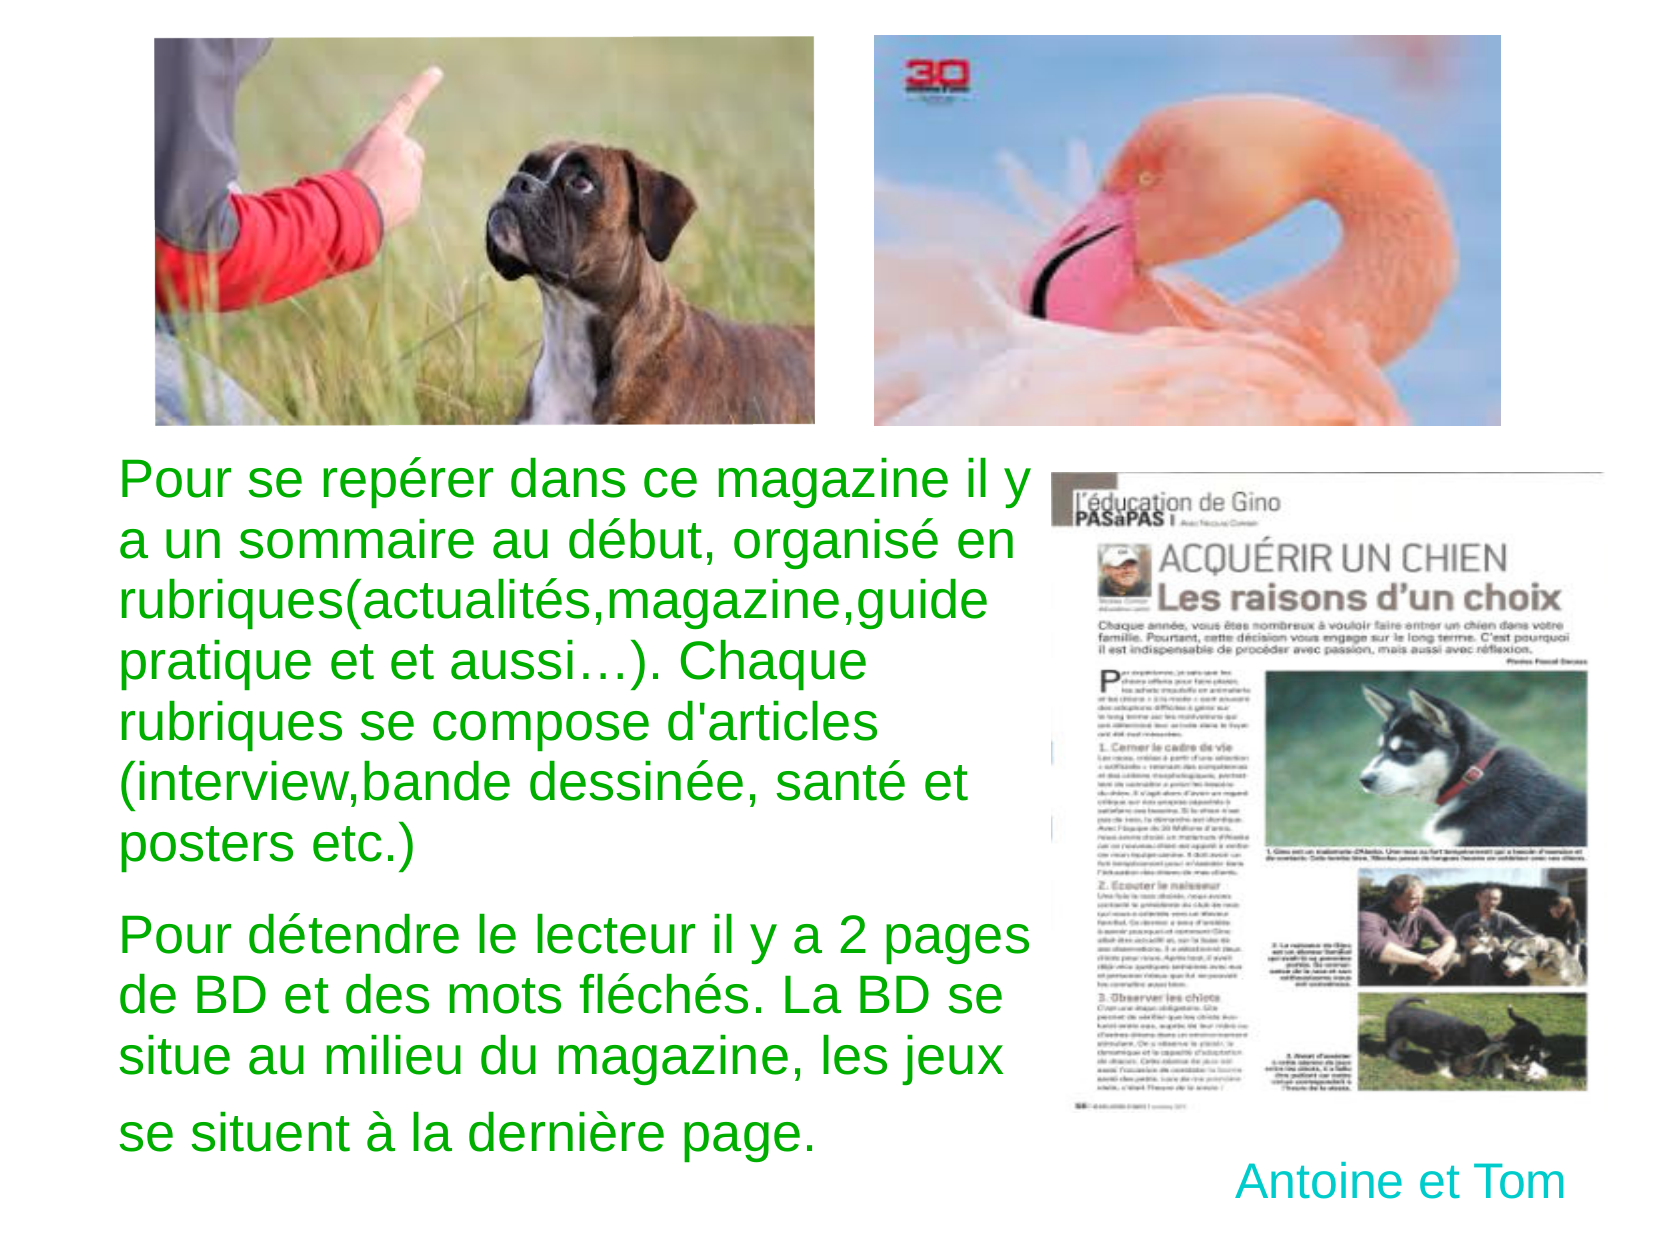

# Pour se repérer dans ce magazine il y a un sommaire au début, organisé en rubriques(actualités,magazine,guide pratique et et aussi…). Chaque rubriques se compose d'articles (interview,bande dessinée, santé et posters etc.)
Pour détendre le lecteur il y a 2 pages de BD et des mots fléchés. La BD se situe au milieu du magazine, les jeux se situent à la dernière page.
Antoine et Tom